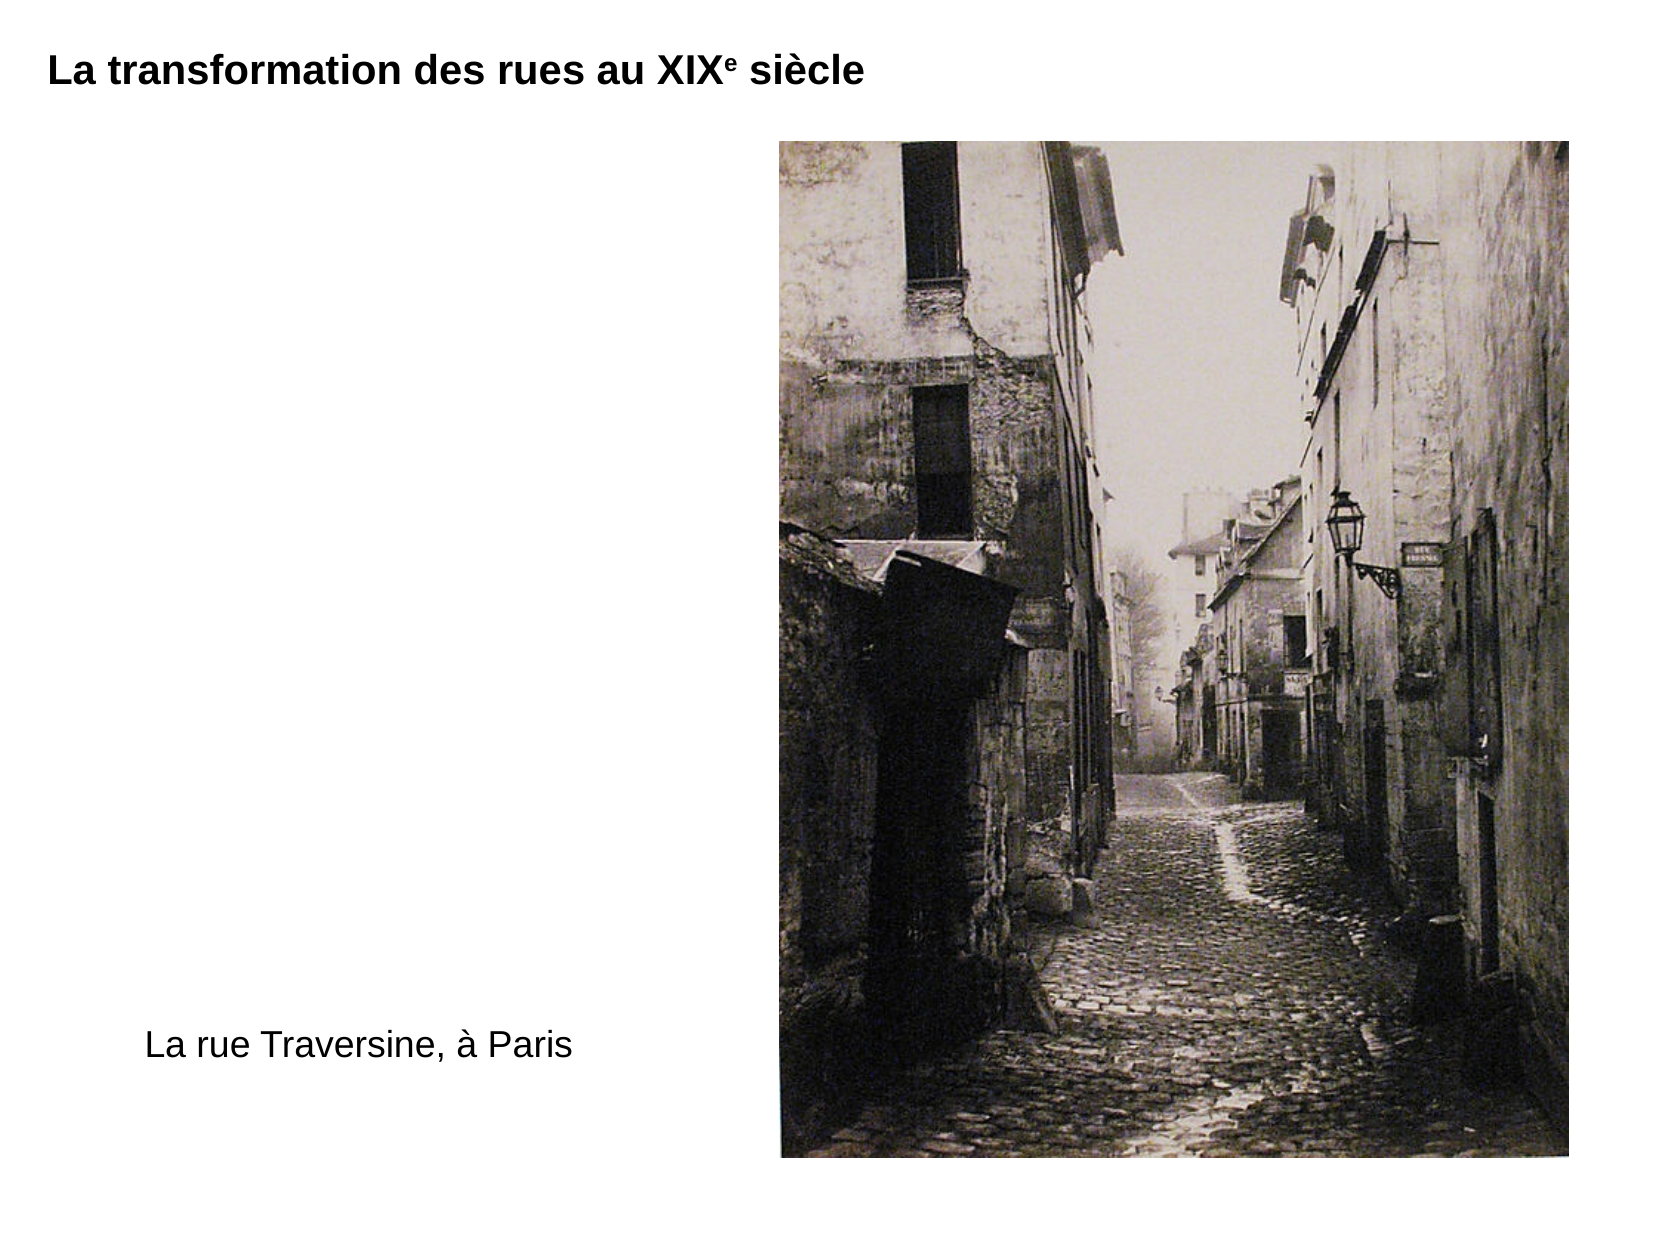

# La transformation des rues au XIXe siècle
La rue Traversine, à Paris